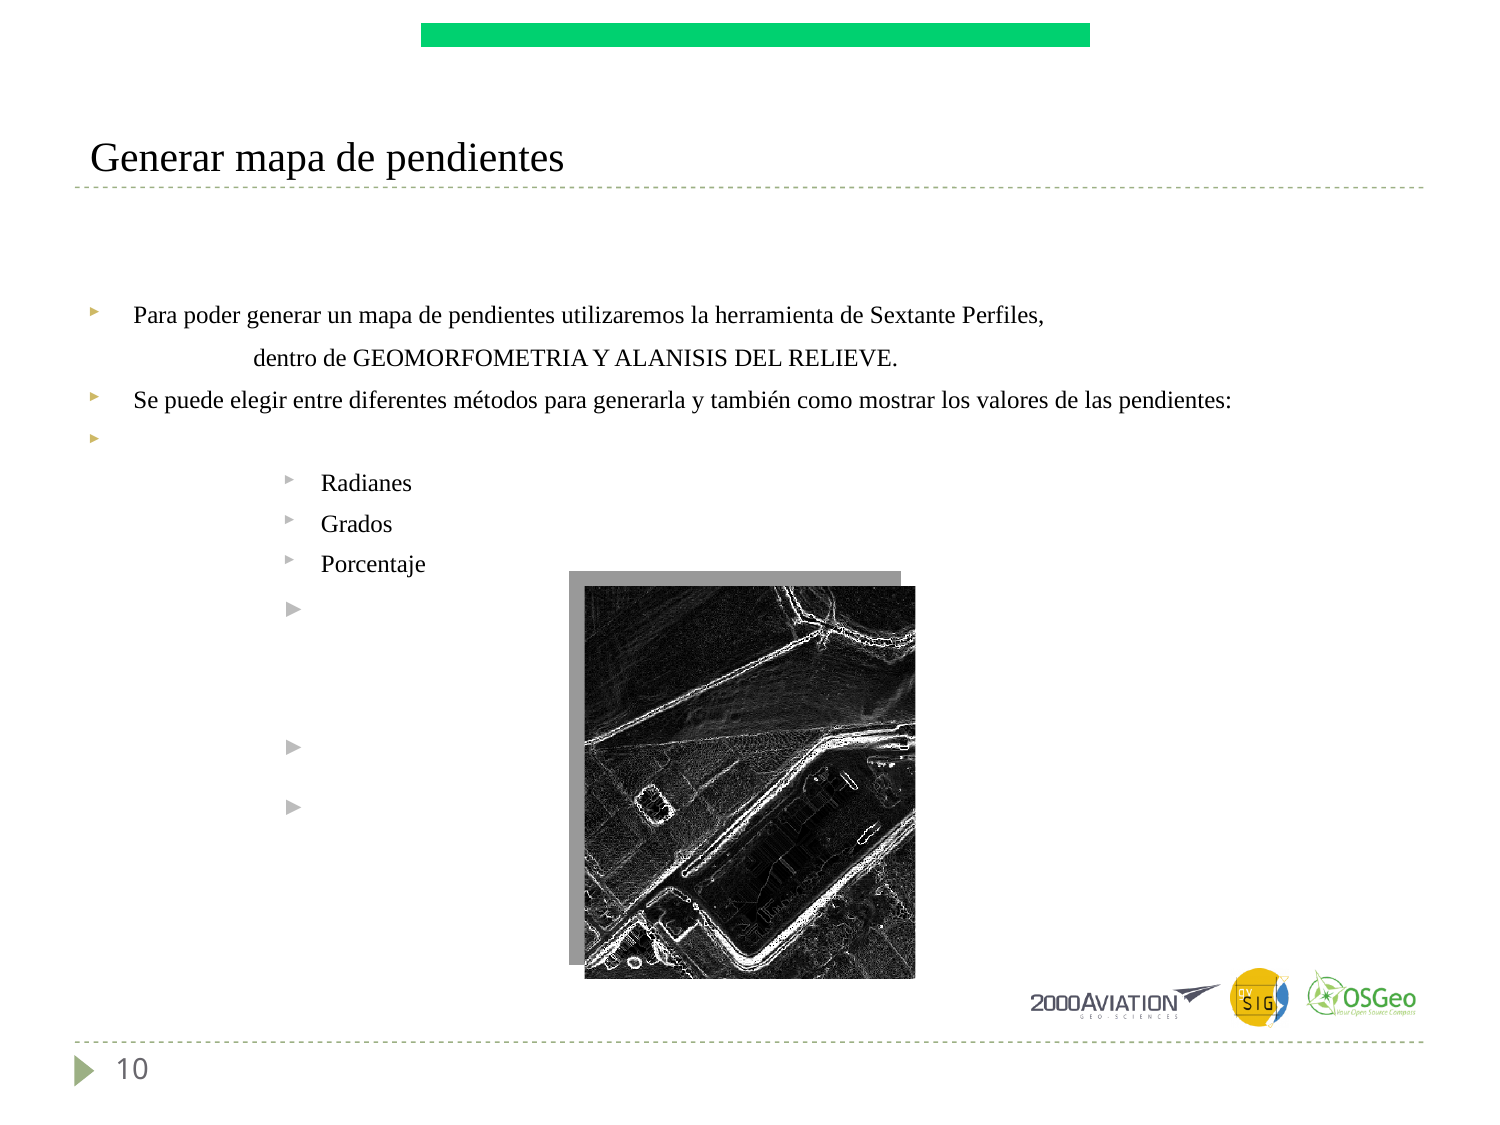

# Generar mapa de pendientes
Para poder generar un mapa de pendientes utilizaremos la herramienta de Sextante Perfiles,
	dentro de GEOMORFOMETRIA Y ALANISIS DEL RELIEVE.
Se puede elegir entre diferentes métodos para generarla y también como mostrar los valores de las pendientes:
Radianes
Grados
Porcentaje